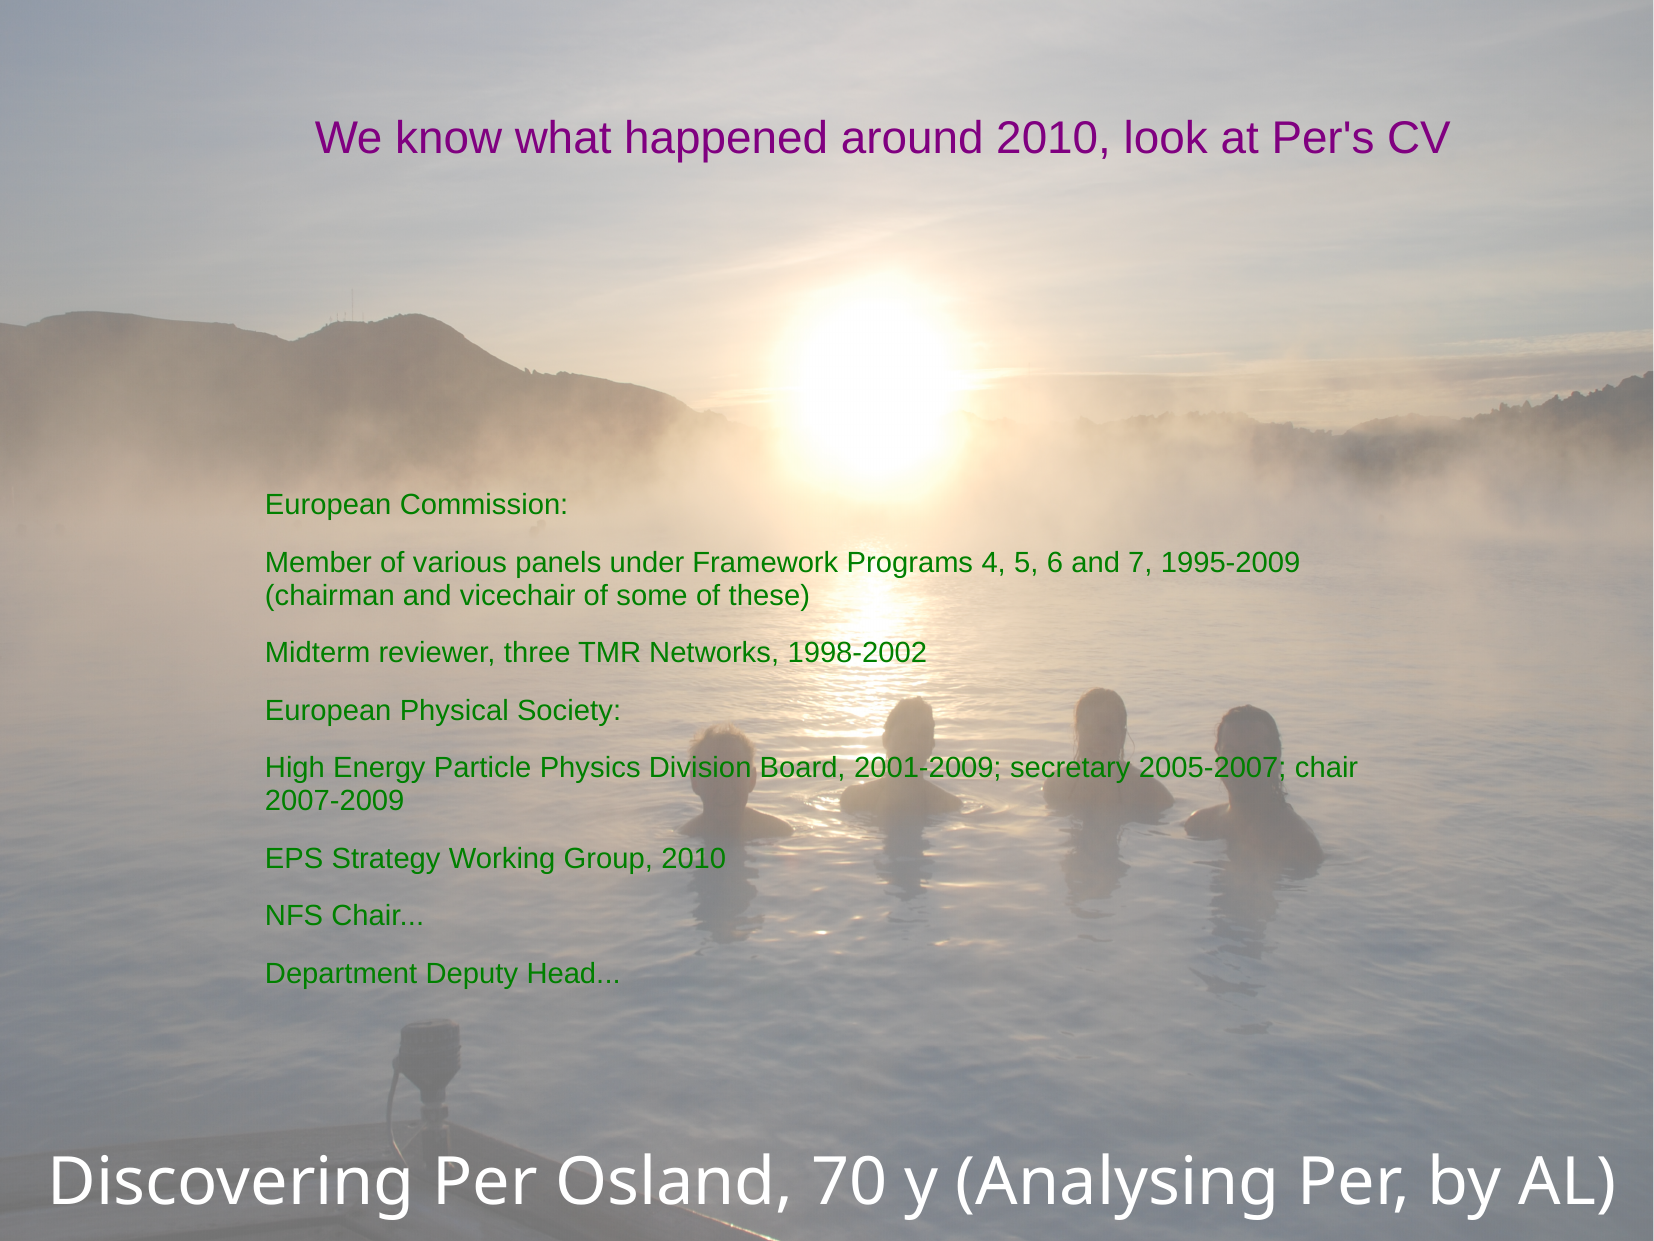

We know what happened around 2010, look at Per's CV
European Commission:
Member of various panels under Framework Programs 4, 5, 6 and 7, 1995-2009 (chairman and vicechair of some of these)
Midterm reviewer, three TMR Networks, 1998-2002
European Physical Society:
High Energy Particle Physics Division Board, 2001-2009; secretary 2005-2007; chair 2007-2009
EPS Strategy Working Group, 2010
NFS Chair...
Department Deputy Head...